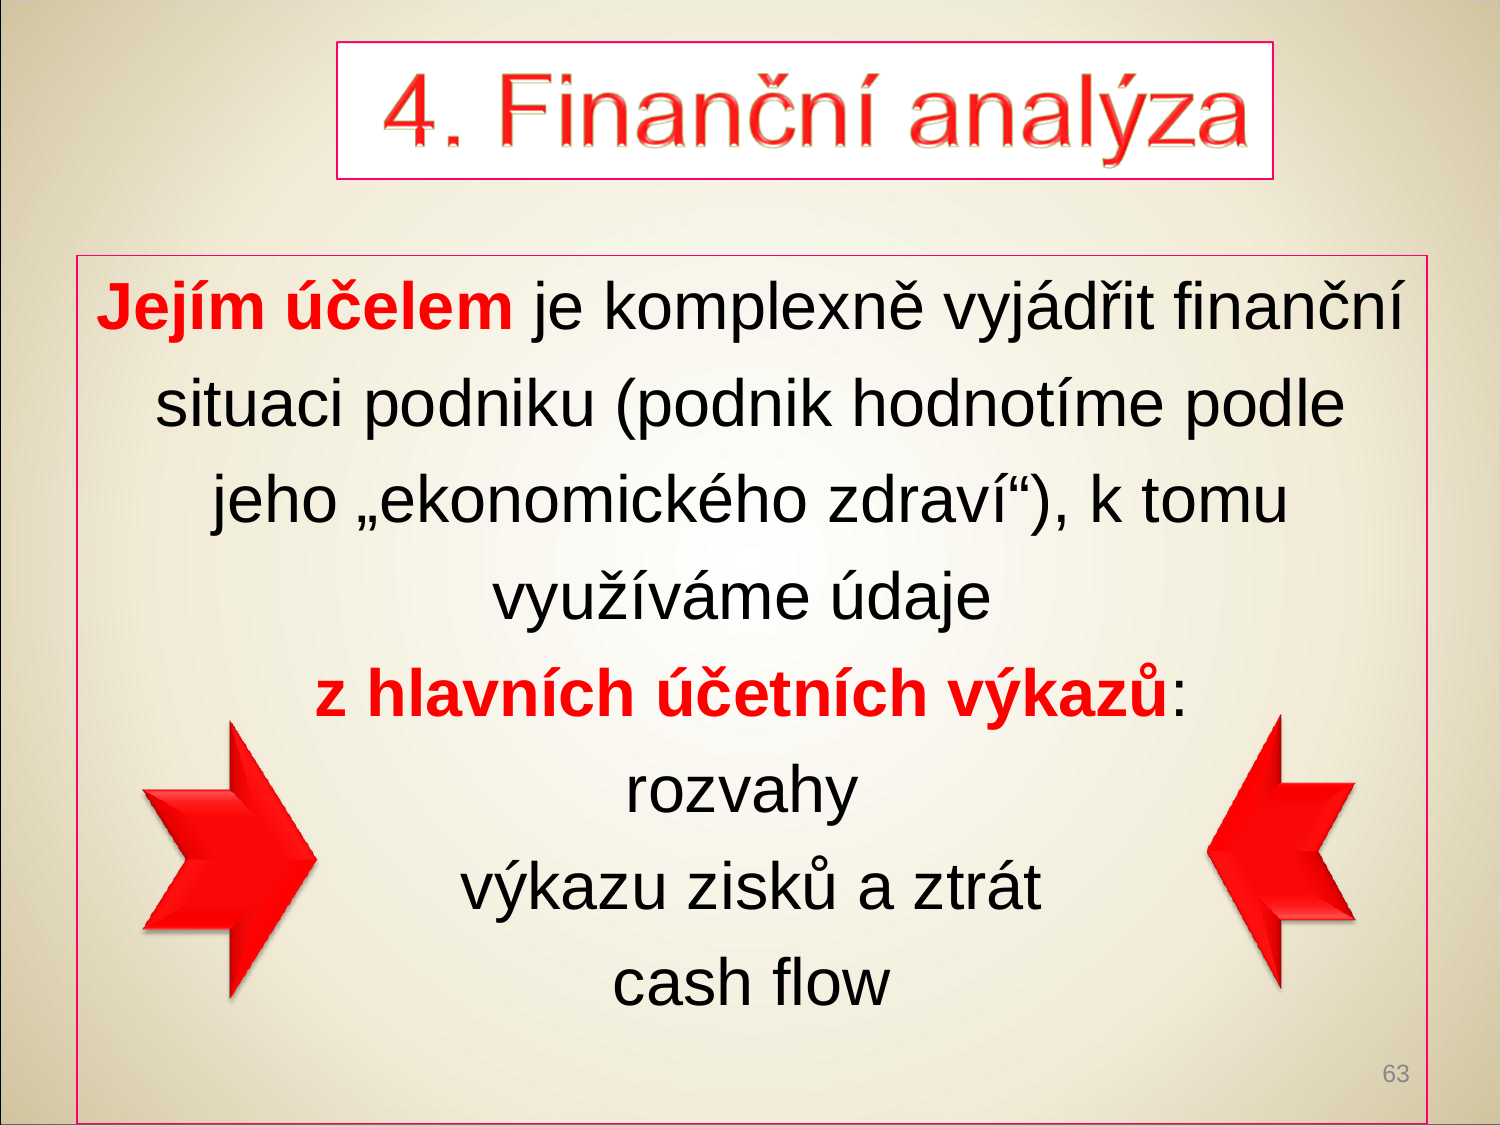

# Jejím účelem je komplexně vyjádřit finanční
situaci podniku (podnik hodnotíme podle
jeho „ekonomického zdraví“), k tomu
využíváme údaje
z hlavních účetních výkazů:
rozvahy
výkazu zisků a ztrát
cash flow